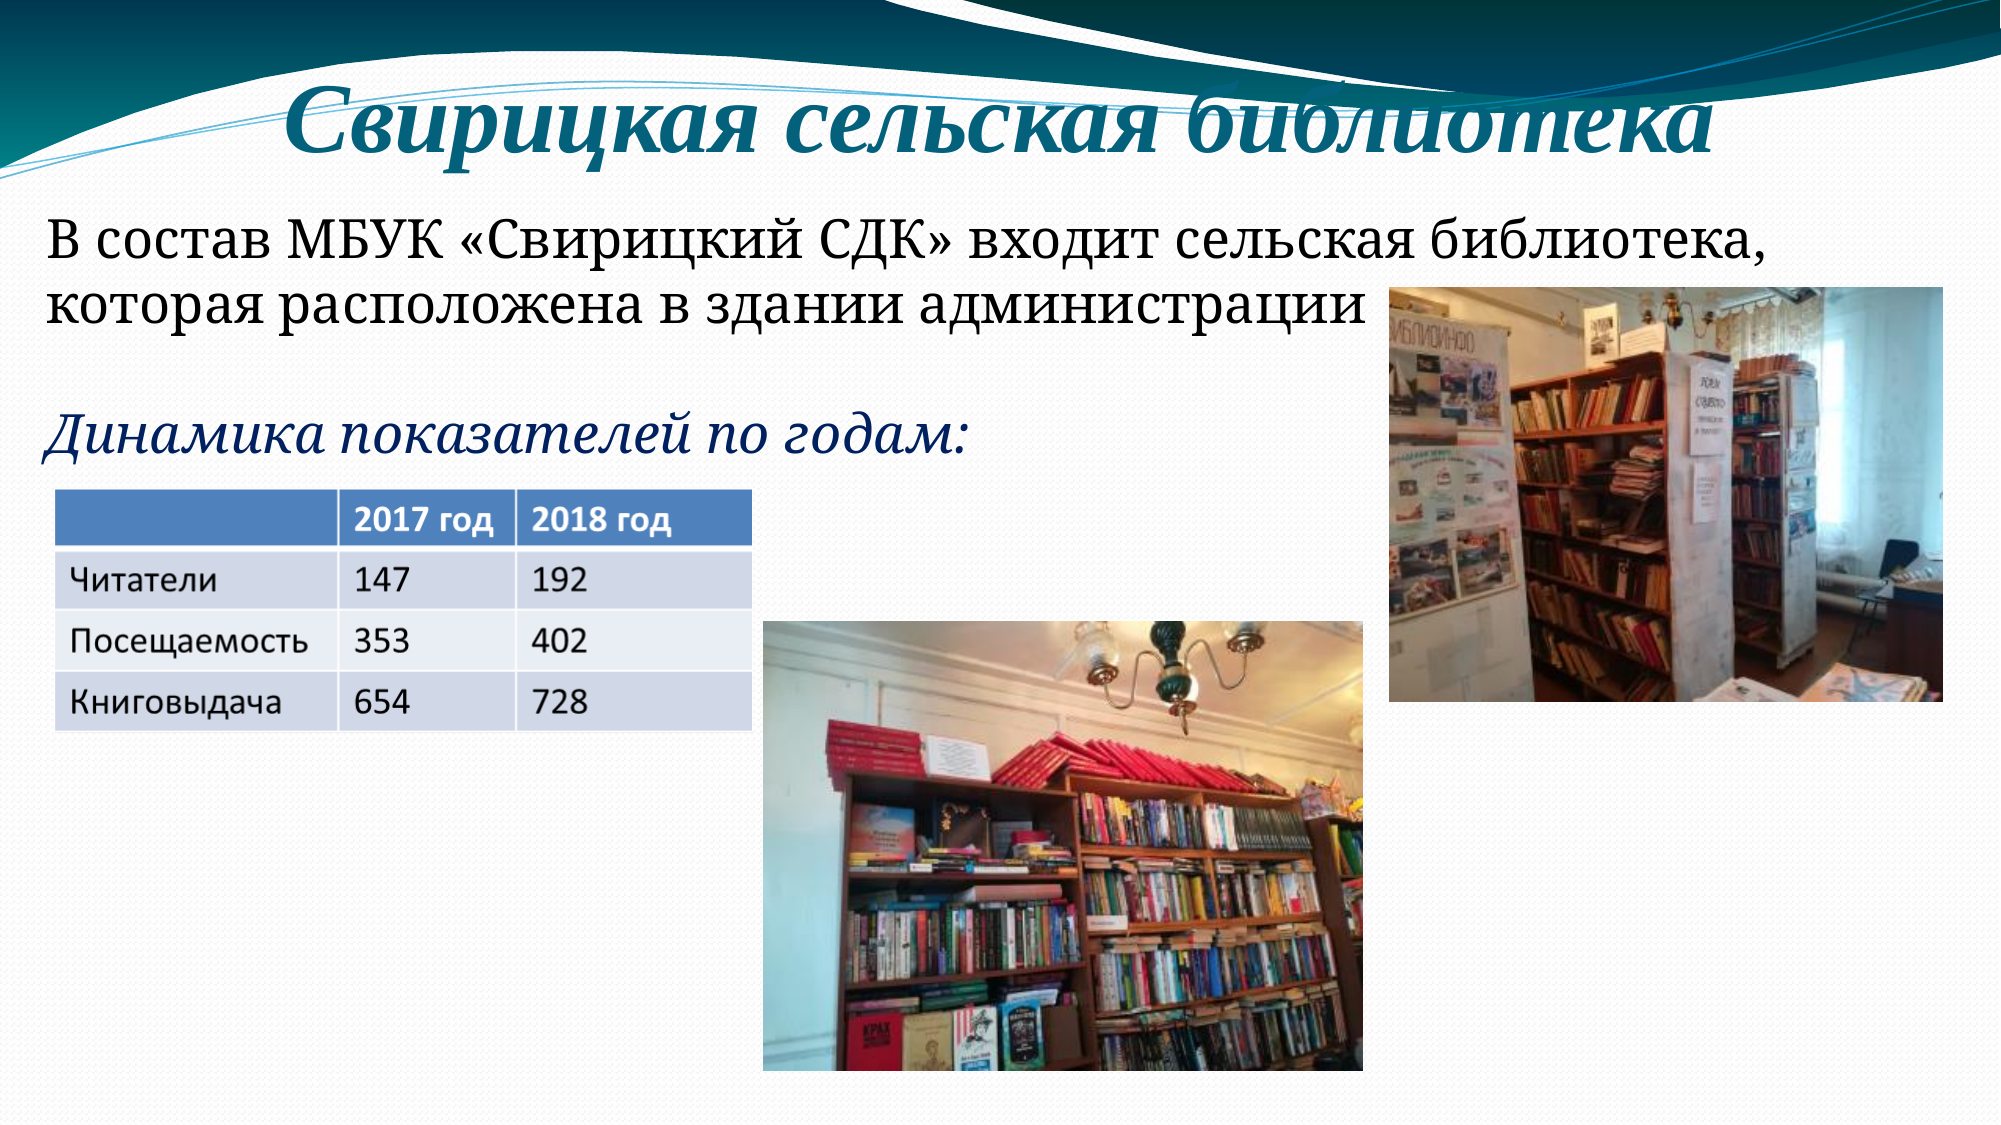

# Свирицкая сельская библиотека
В состав МБУК «Свирицкий СДК» входит сельская библиотека, которая расположена в здании администрации
Динамика показателей по годам: